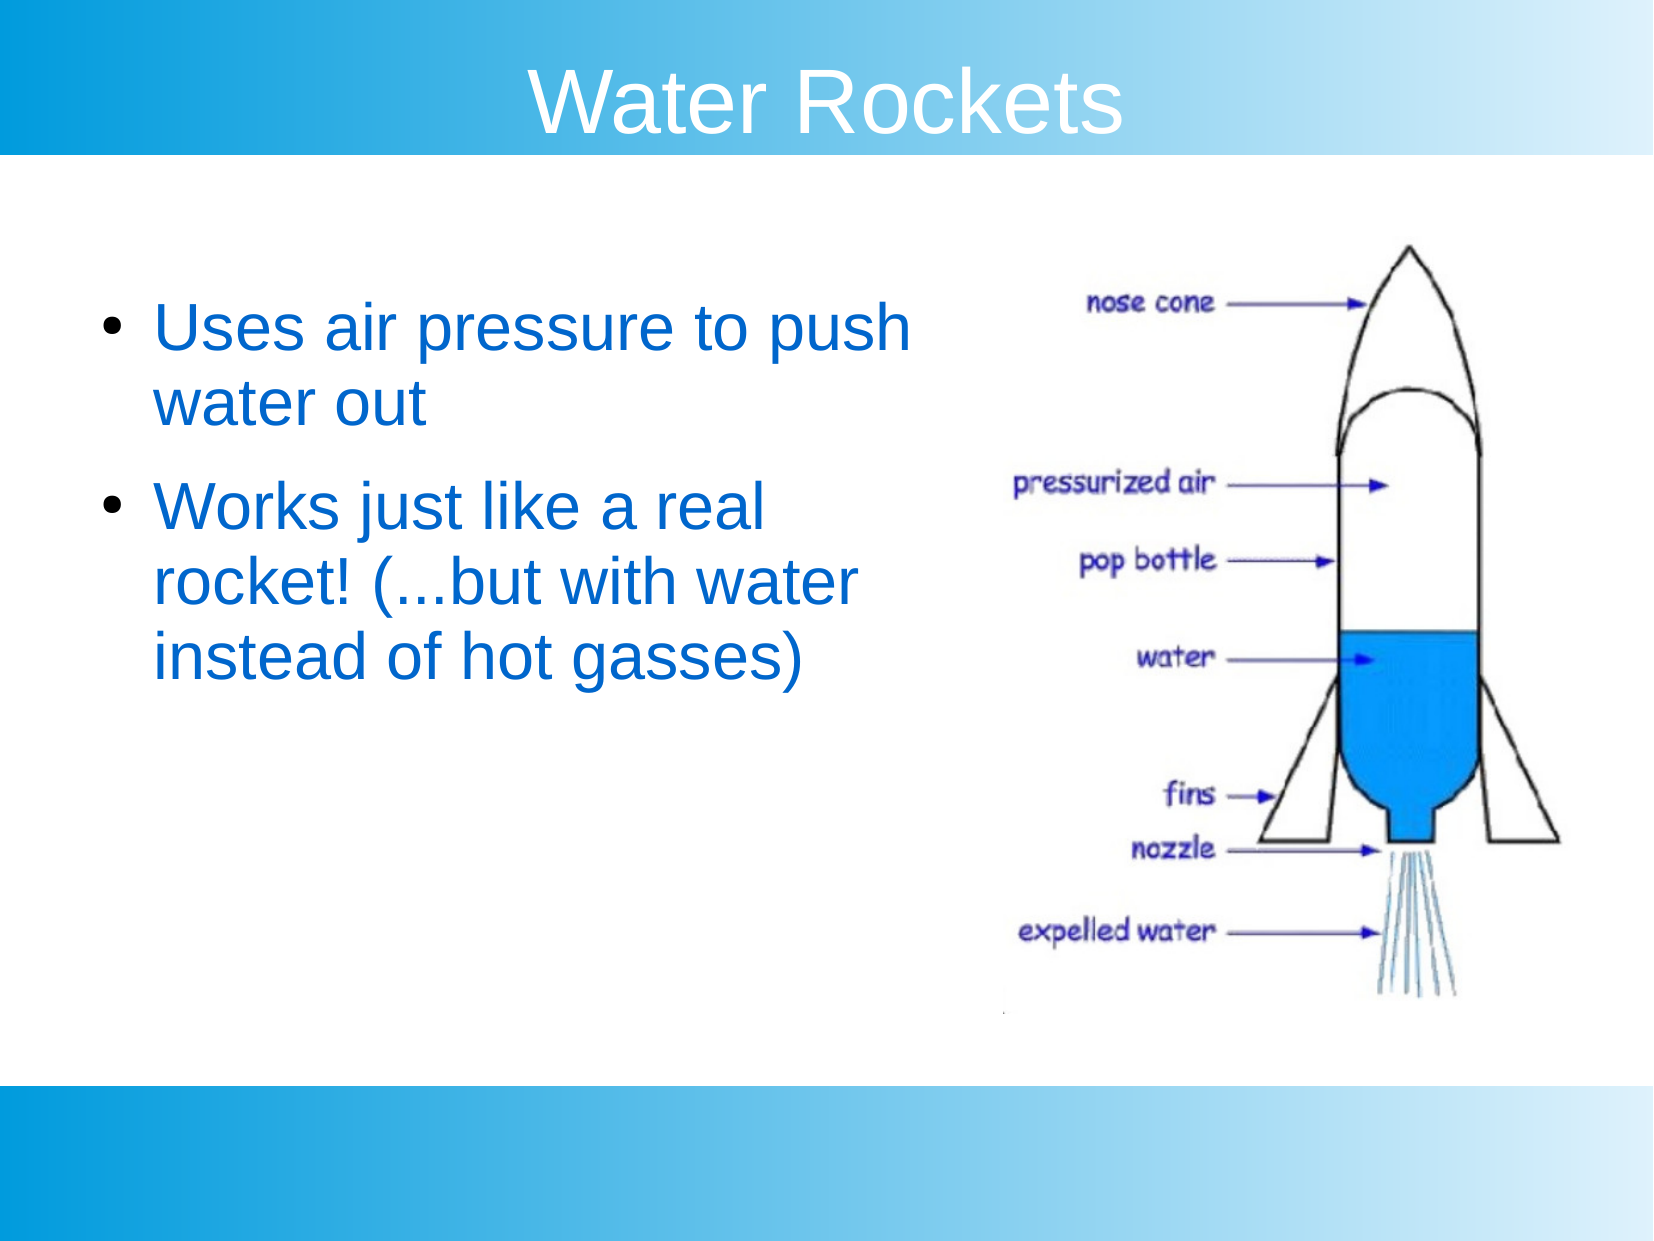

# Water Rockets
Uses air pressure to push
water out
Works just like a real
rocket! (...but with water
instead of hot gasses)